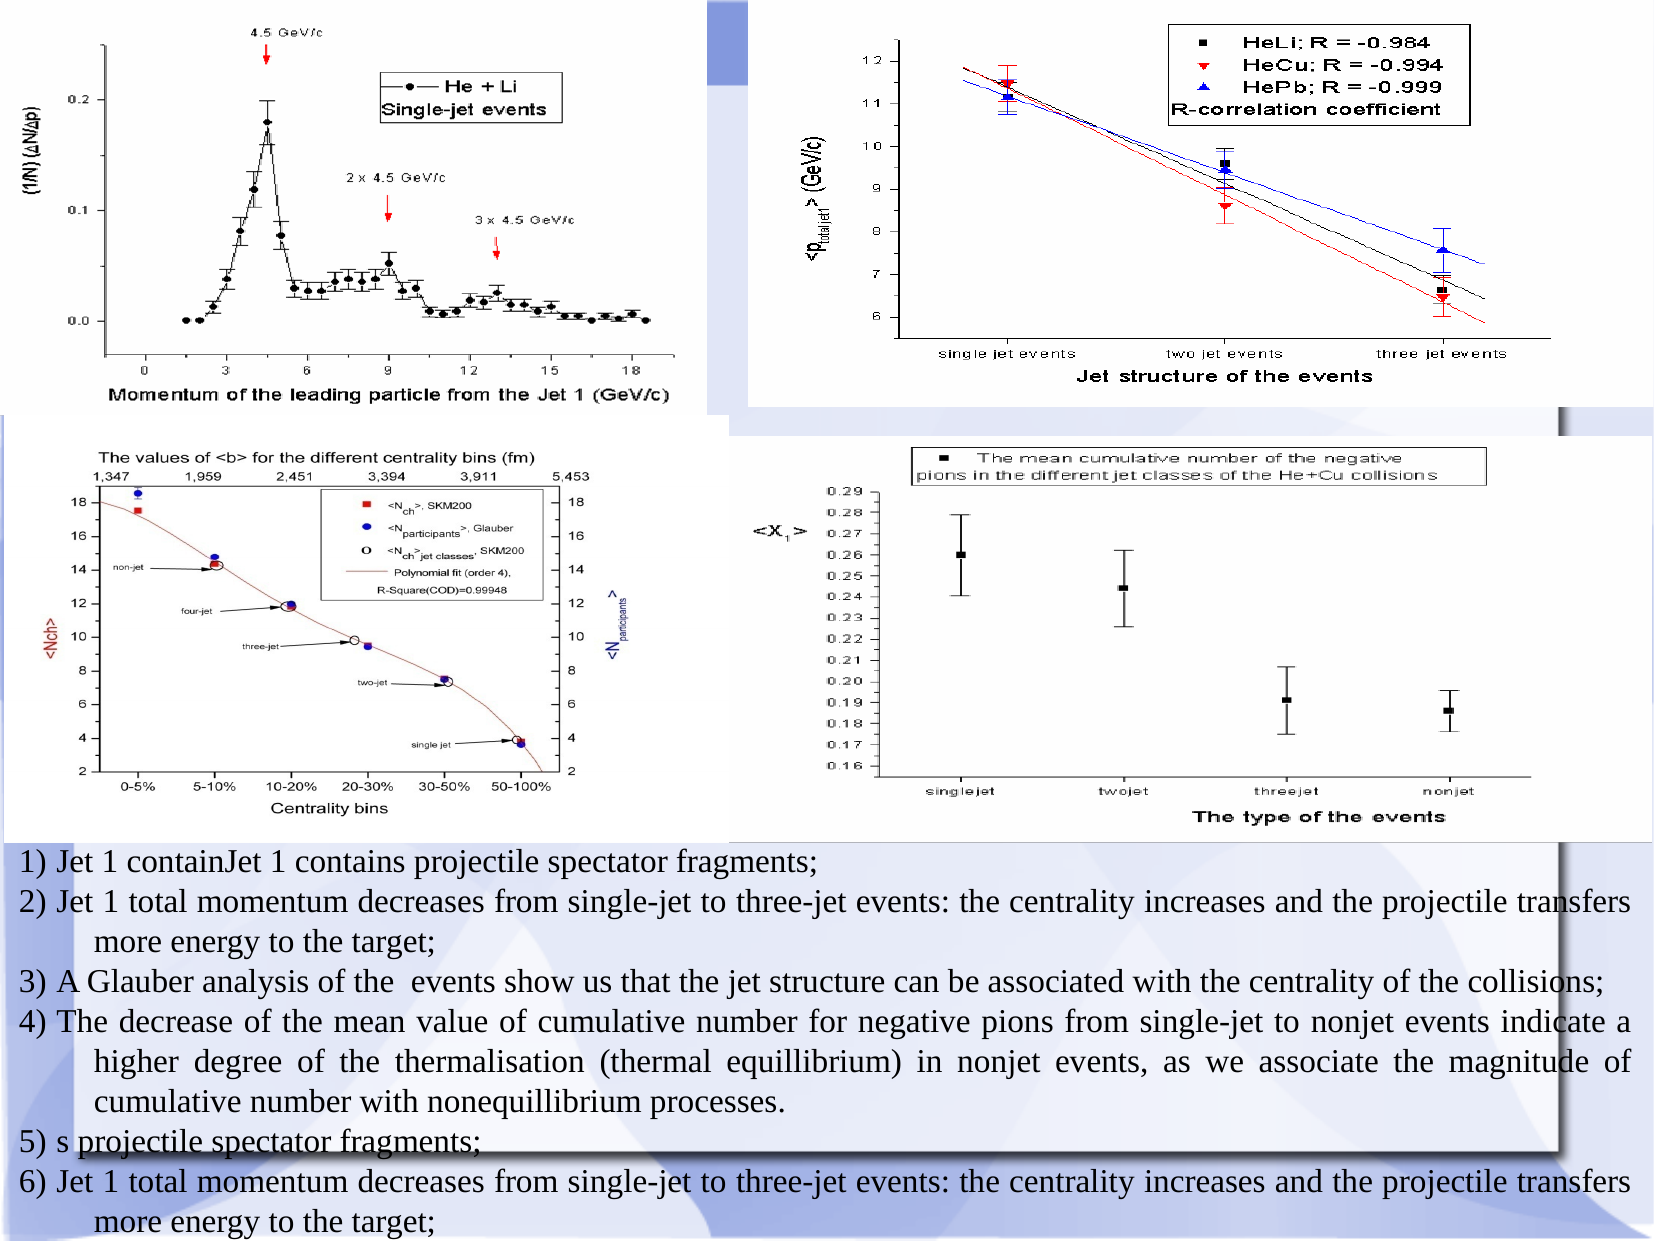

Jet 1 containJet 1 contains projectile spectator fragments;
Jet 1 total momentum decreases from single-jet to three-jet events: the centrality increases and the projectile transfers more energy to the target;
A Glauber analysis of the events show us that the jet structure can be associated with the centrality of the collisions;
The decrease of the mean value of cumulative number for negative pions from single-jet to nonjet events indicate a higher degree of the thermalisation (thermal equillibrium) in nonjet events, as we associate the magnitude of cumulative number with nonequillibrium processes.
s projectile spectator fragments;
Jet 1 total momentum decreases from single-jet to three-jet events: the centrality increases and the projectile transfers more energy to the target;